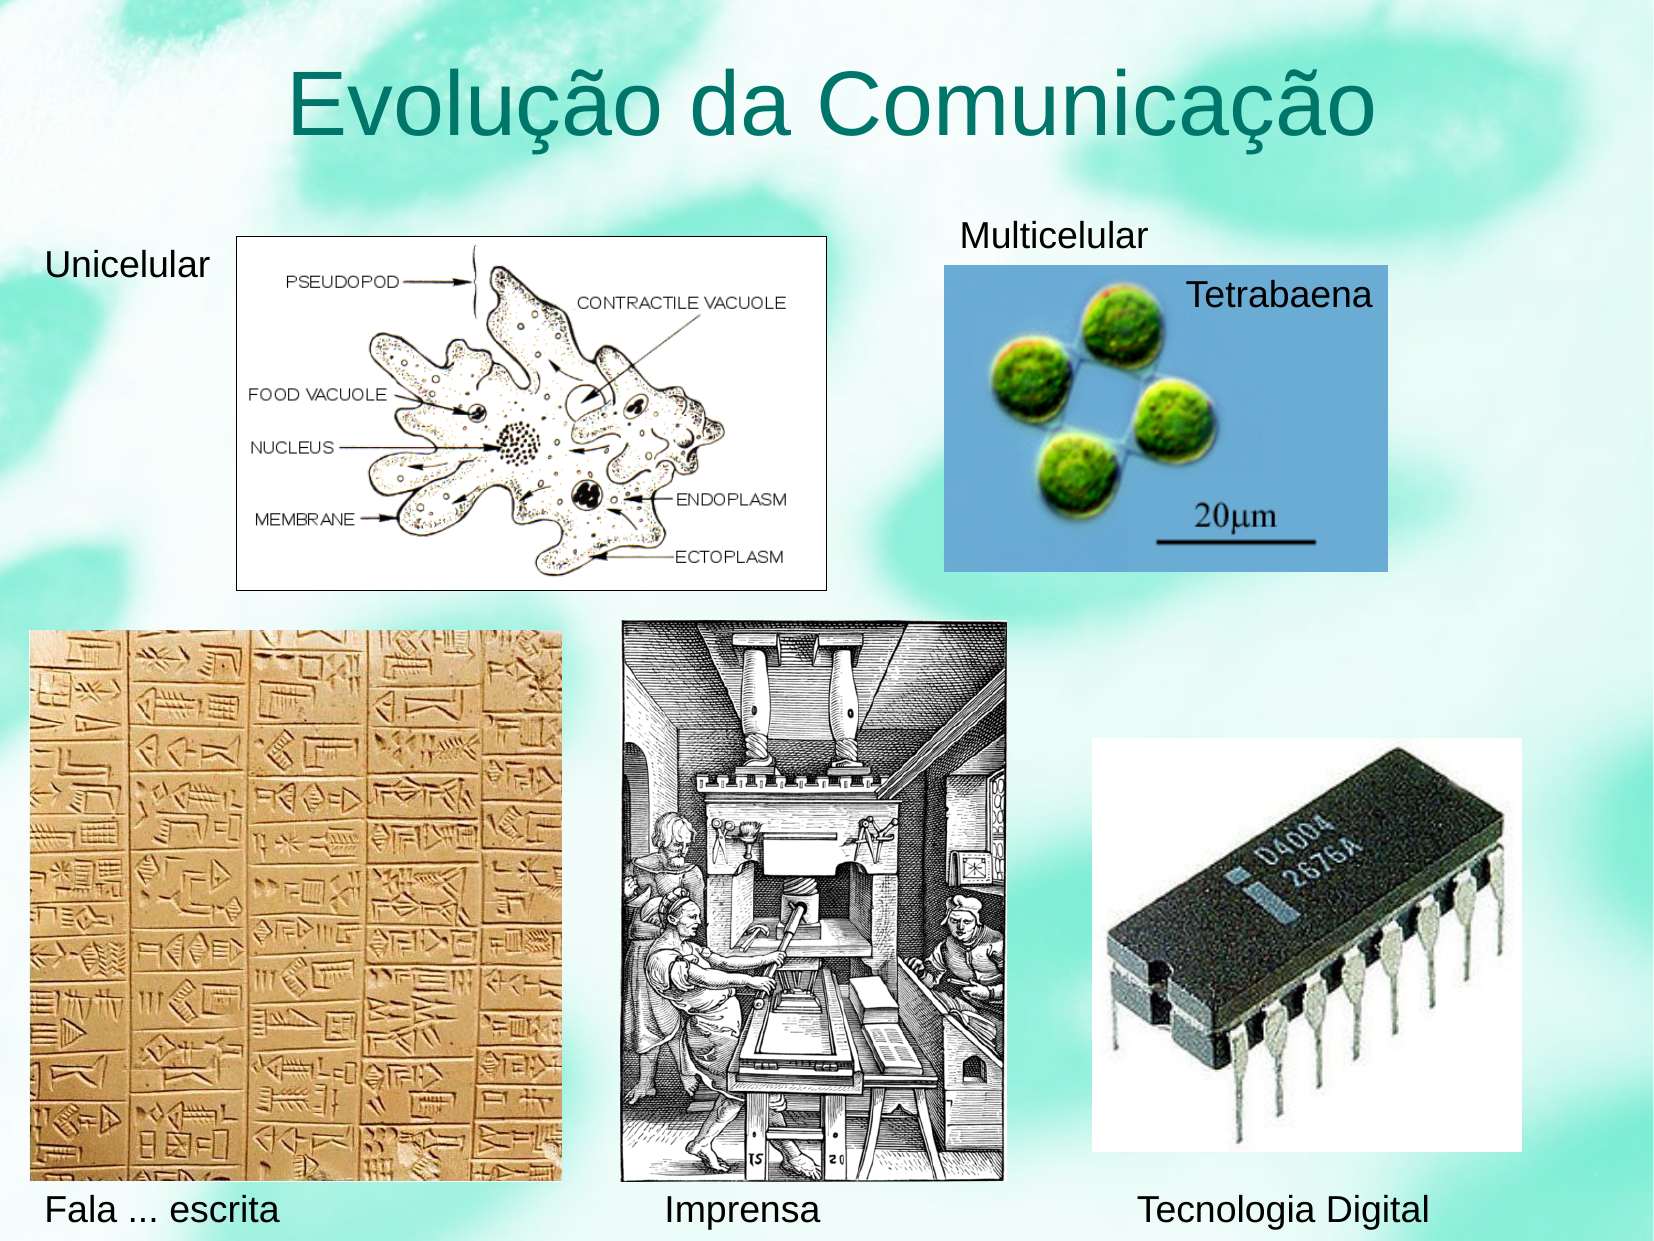

# Evolução da Comunicação
Multicelular
Unicelular
Tetrabaena
Fala ... escrita
Imprensa
Tecnologia Digital